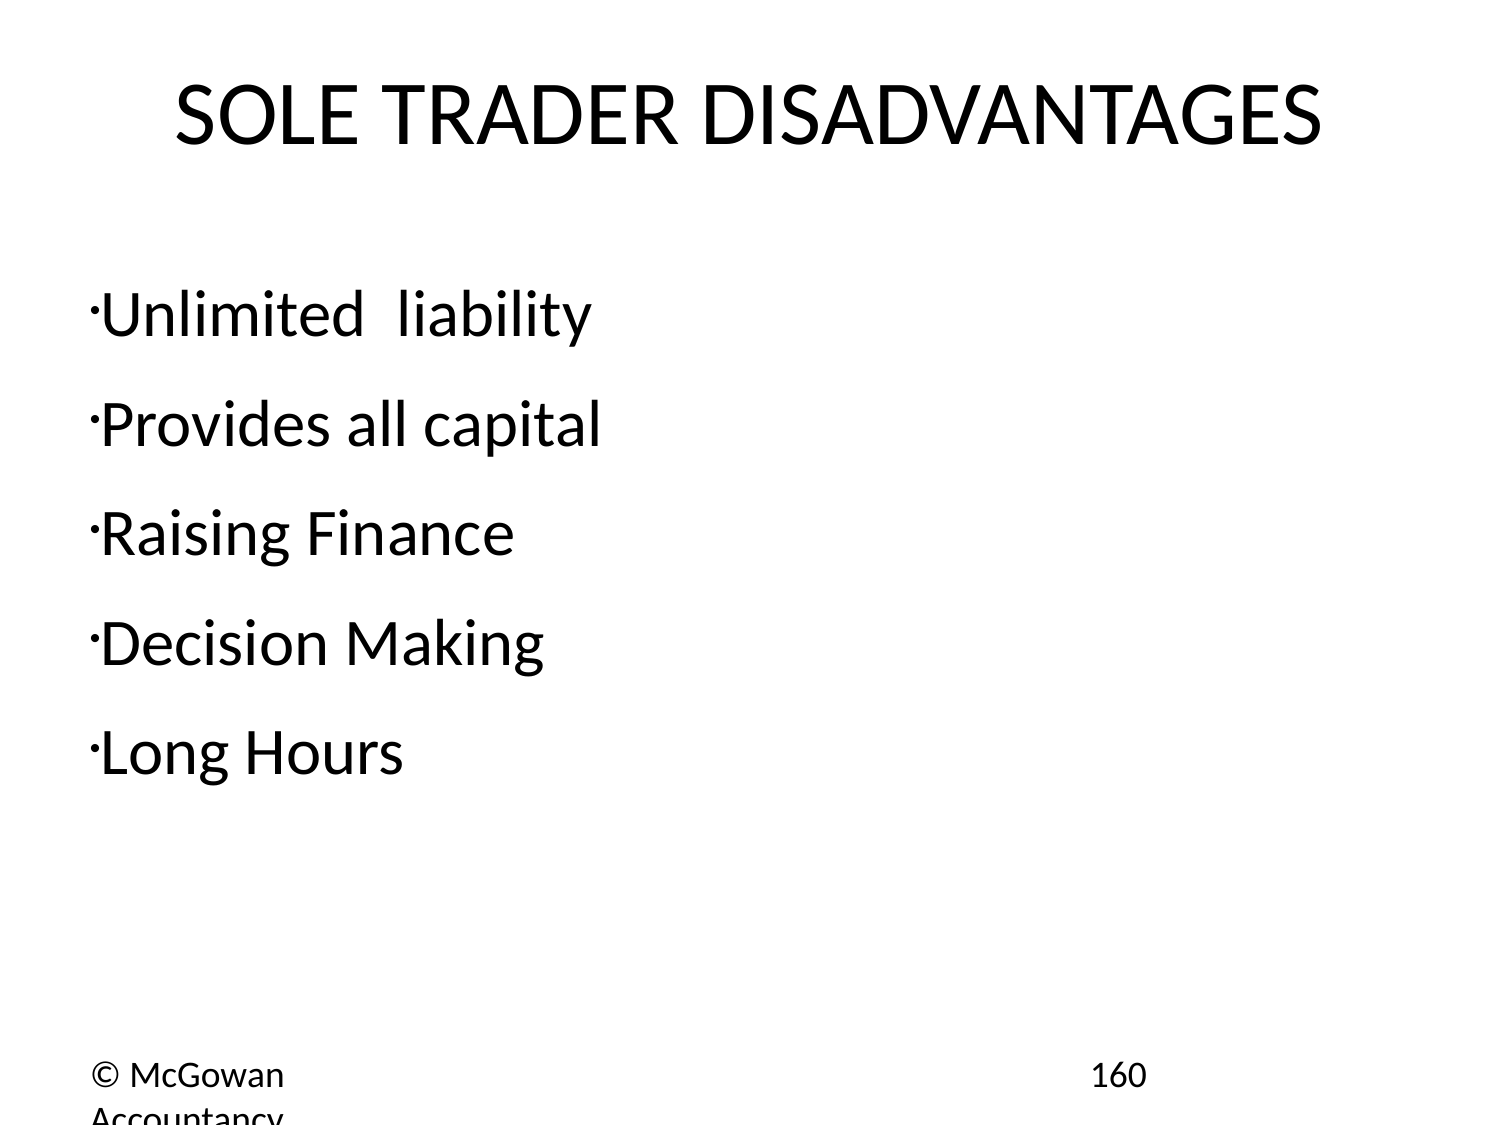

# SOLE TRADER DISADVANTAGES
Unlimited liability
Provides all capital
Raising Finance
Decision Making
Long Hours
© McGowan Accountancy Services
160